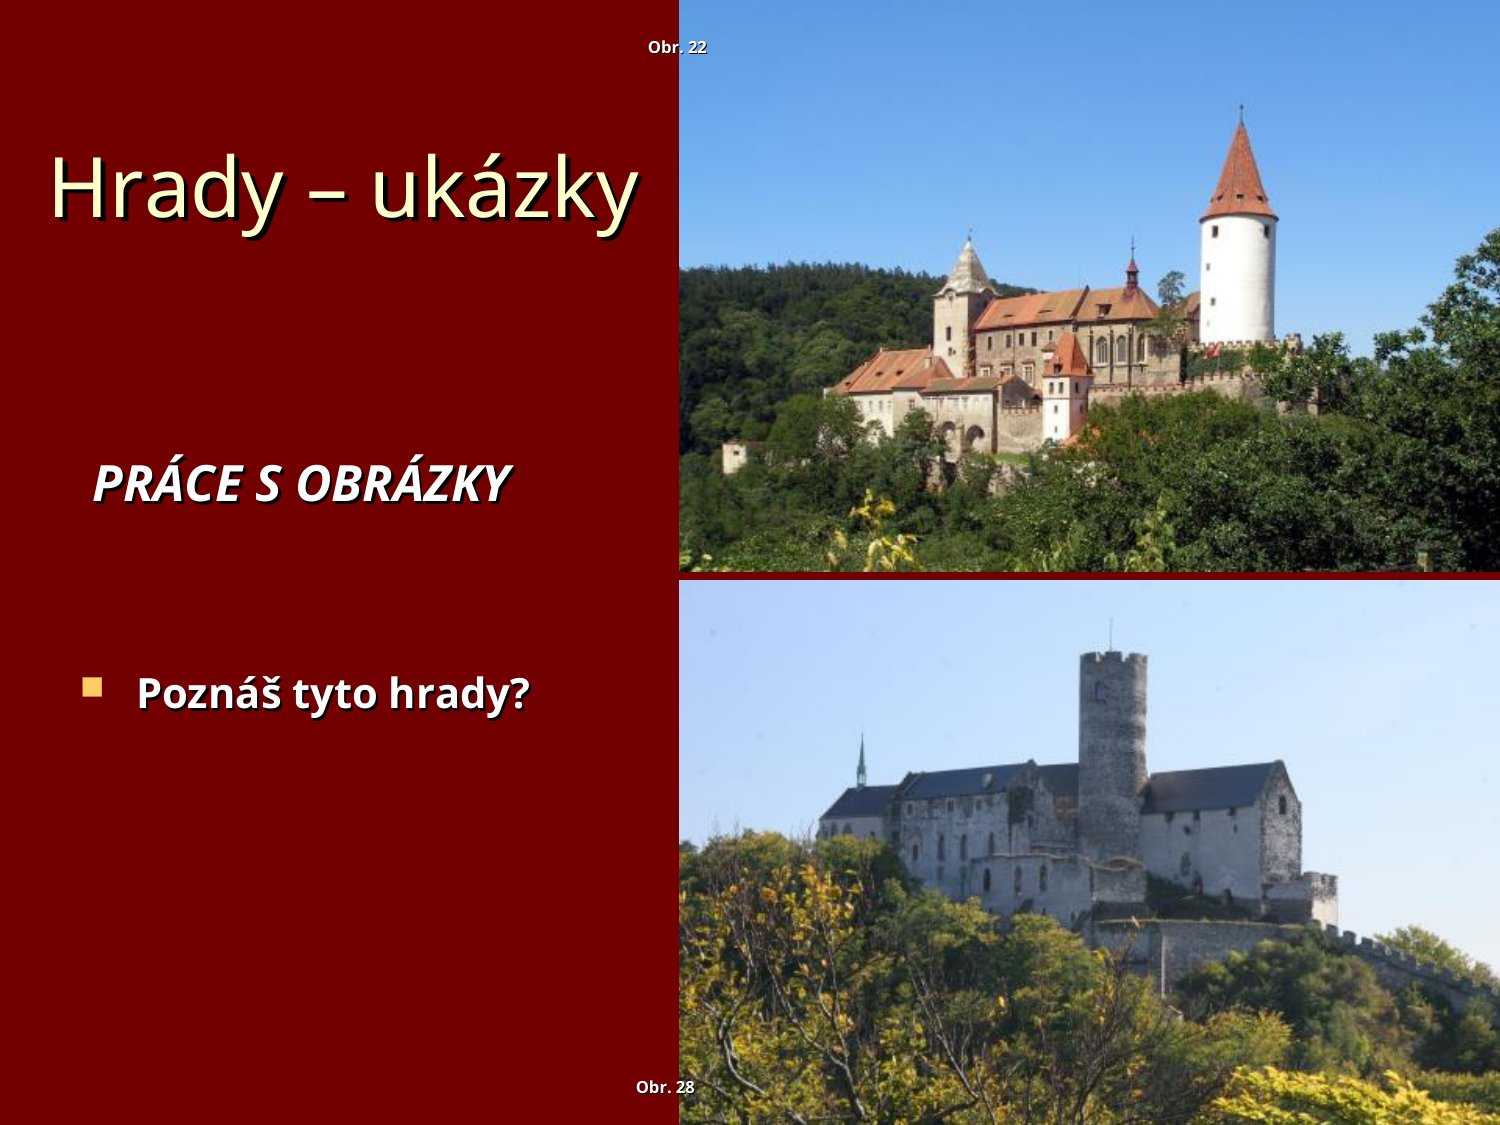

Obr. 22
Hrady – ukázky
# PRÁCE S OBRÁZKY
Poznáš tyto hrady?
Obr. 28